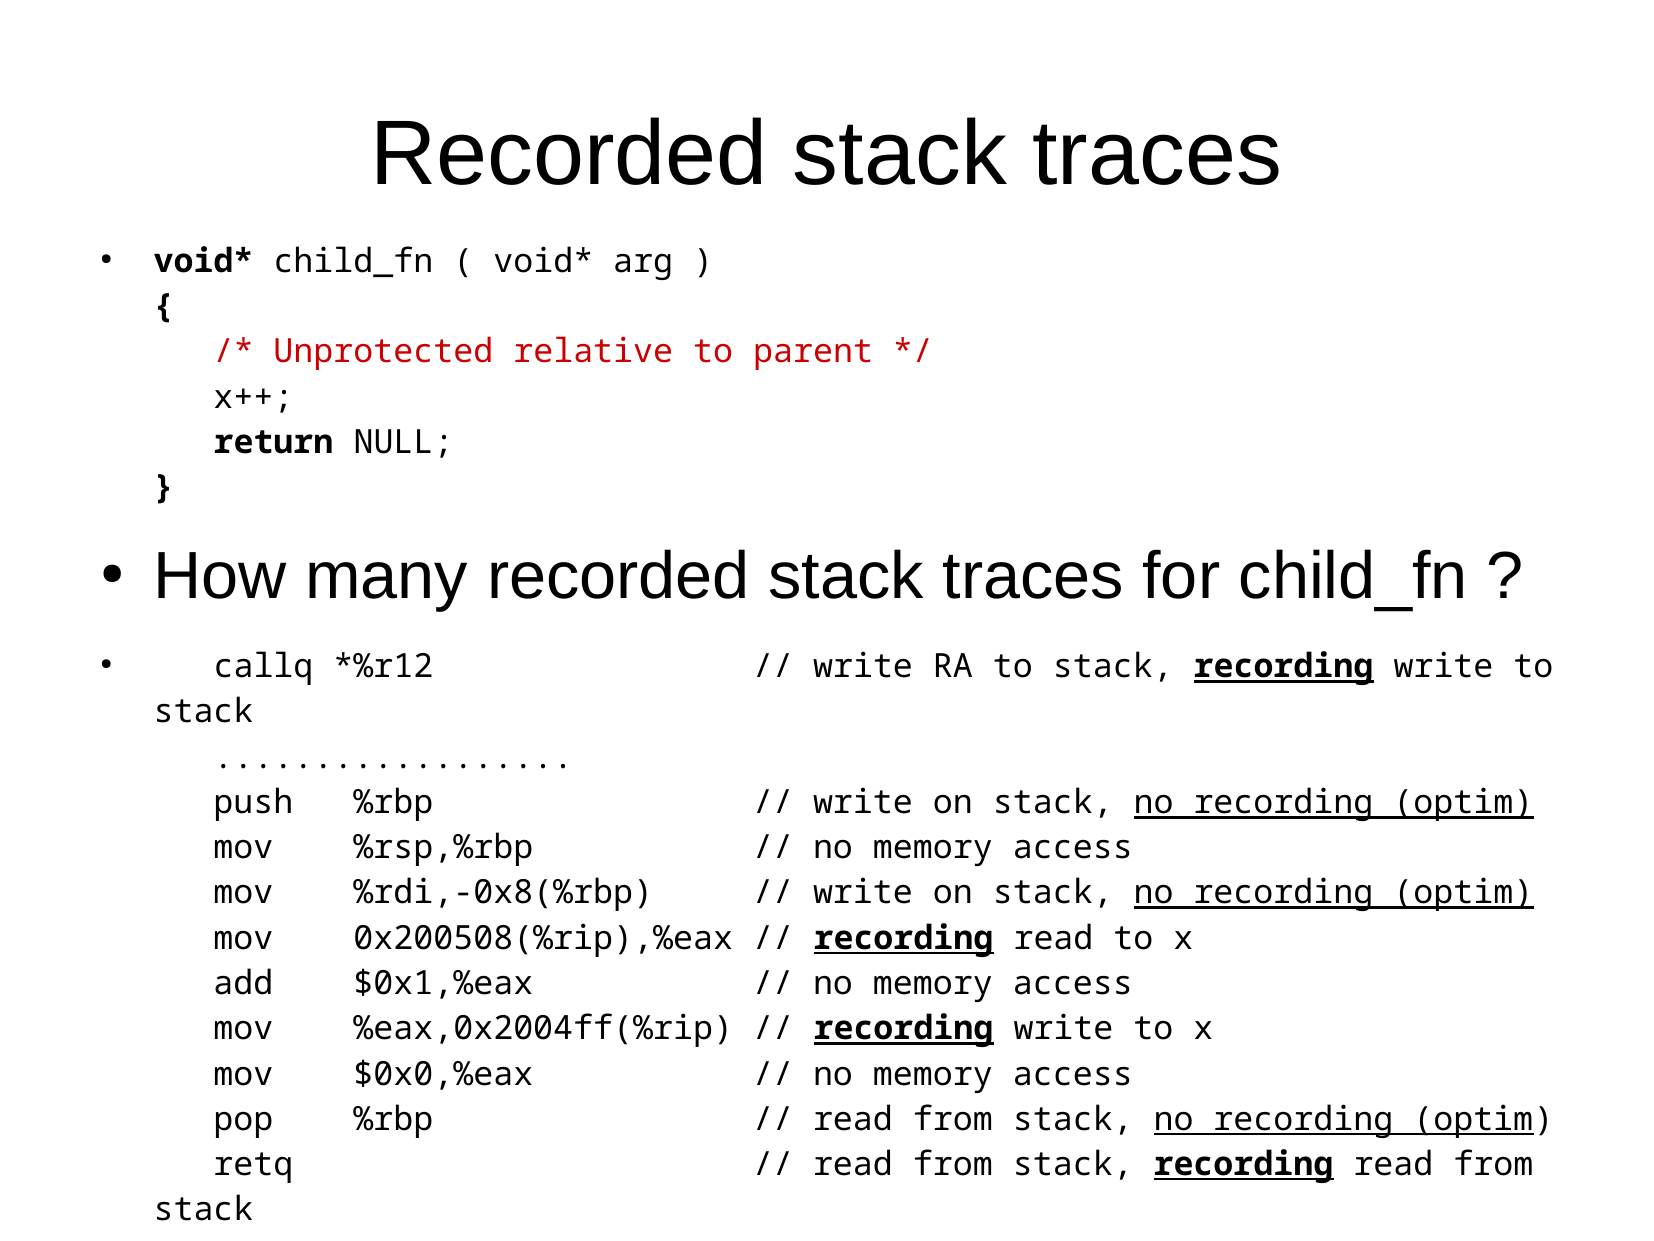

# Recorded stack traces
void* child_fn ( void* arg )
{
 /* Unprotected relative to parent */
 x++;
 return NULL;
}
How many recorded stack traces for child_fn ?
 callq *%r12 // write RA to stack, recording write to stack
 ..................
 push %rbp // write on stack, no recording (optim)
 mov %rsp,%rbp // no memory access
 mov %rdi,-0x8(%rbp) // write on stack, no recording (optim)
 mov 0x200508(%rip),%eax // recording read to x
 add $0x1,%eax // no memory access
 mov %eax,0x2004ff(%rip) // recording write to x
 mov $0x0,%eax // no memory access
 pop %rbp // read from stack, no recording (optim)
 retq // read from stack, recording read from stack